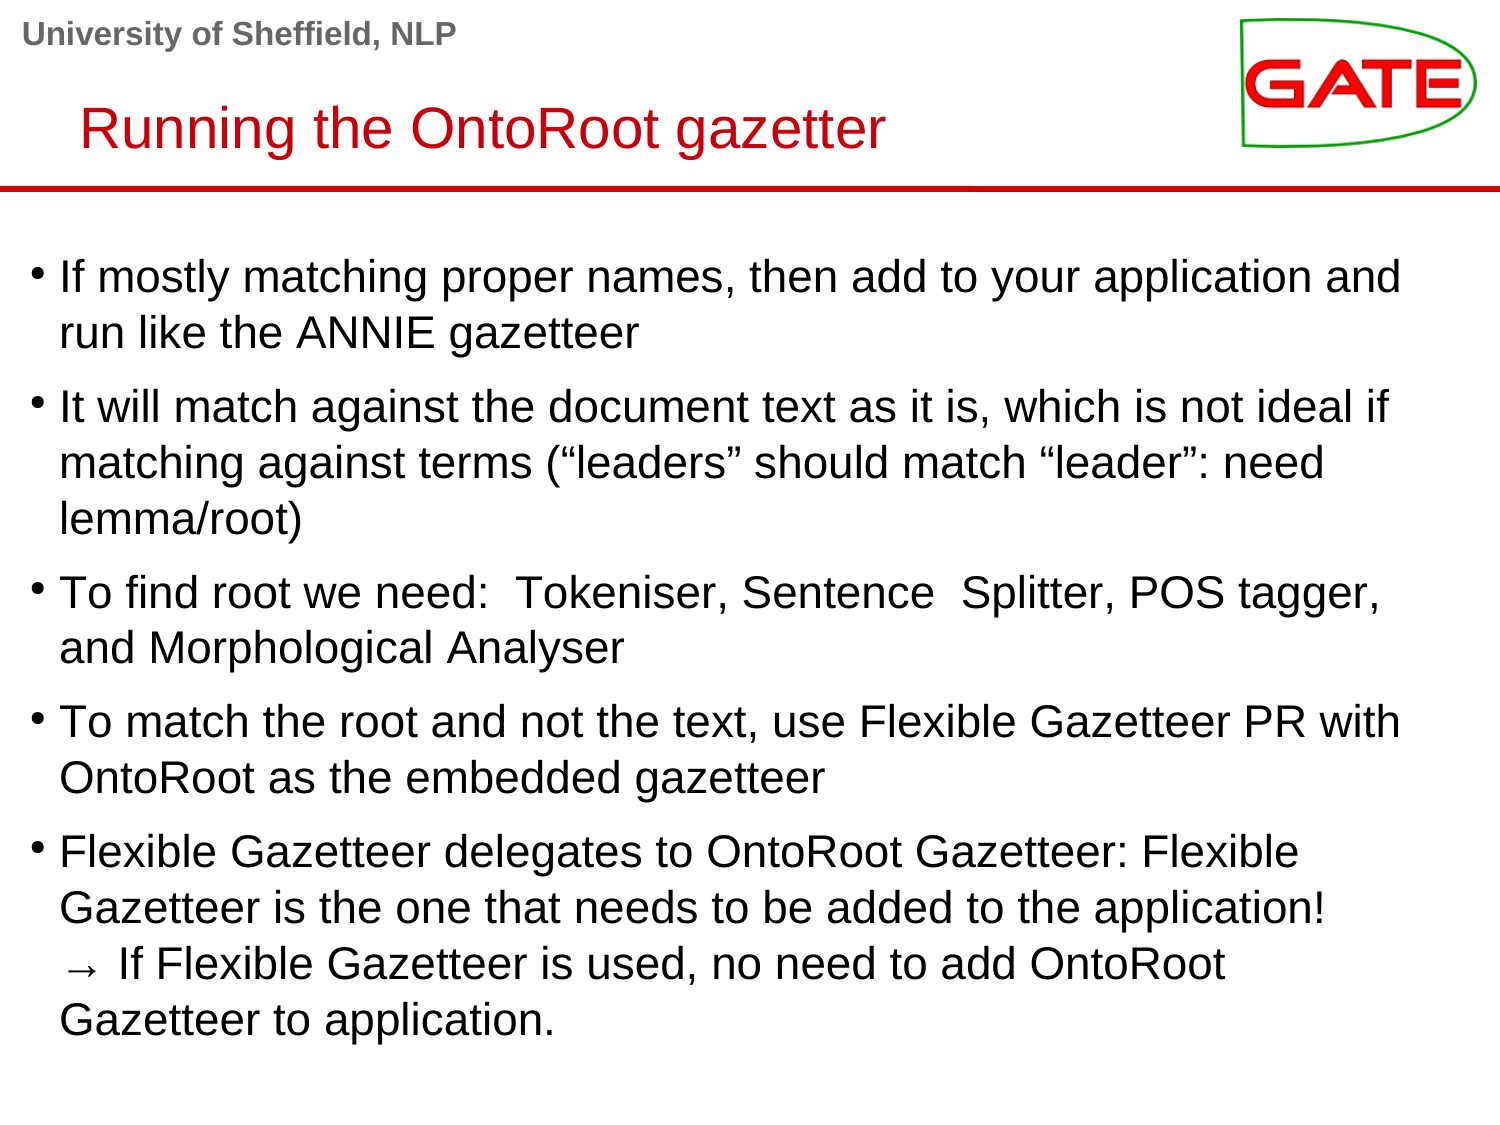

# Running the OntoRoot gazetter
If mostly matching proper names, then add to your application and run like the ANNIE gazetteer
It will match against the document text as it is, which is not ideal if matching against terms (“leaders” should match “leader”: need lemma/root)
To find root we need: Tokeniser, Sentence Splitter, POS tagger, and Morphological Analyser
To match the root and not the text, use Flexible Gazetteer PR with OntoRoot as the embedded gazetteer
Flexible Gazetteer delegates to OntoRoot Gazetteer: Flexible Gazetteer is the one that needs to be added to the application!
→ If Flexible Gazetteer is used, no need to add OntoRoot Gazetteer to application.